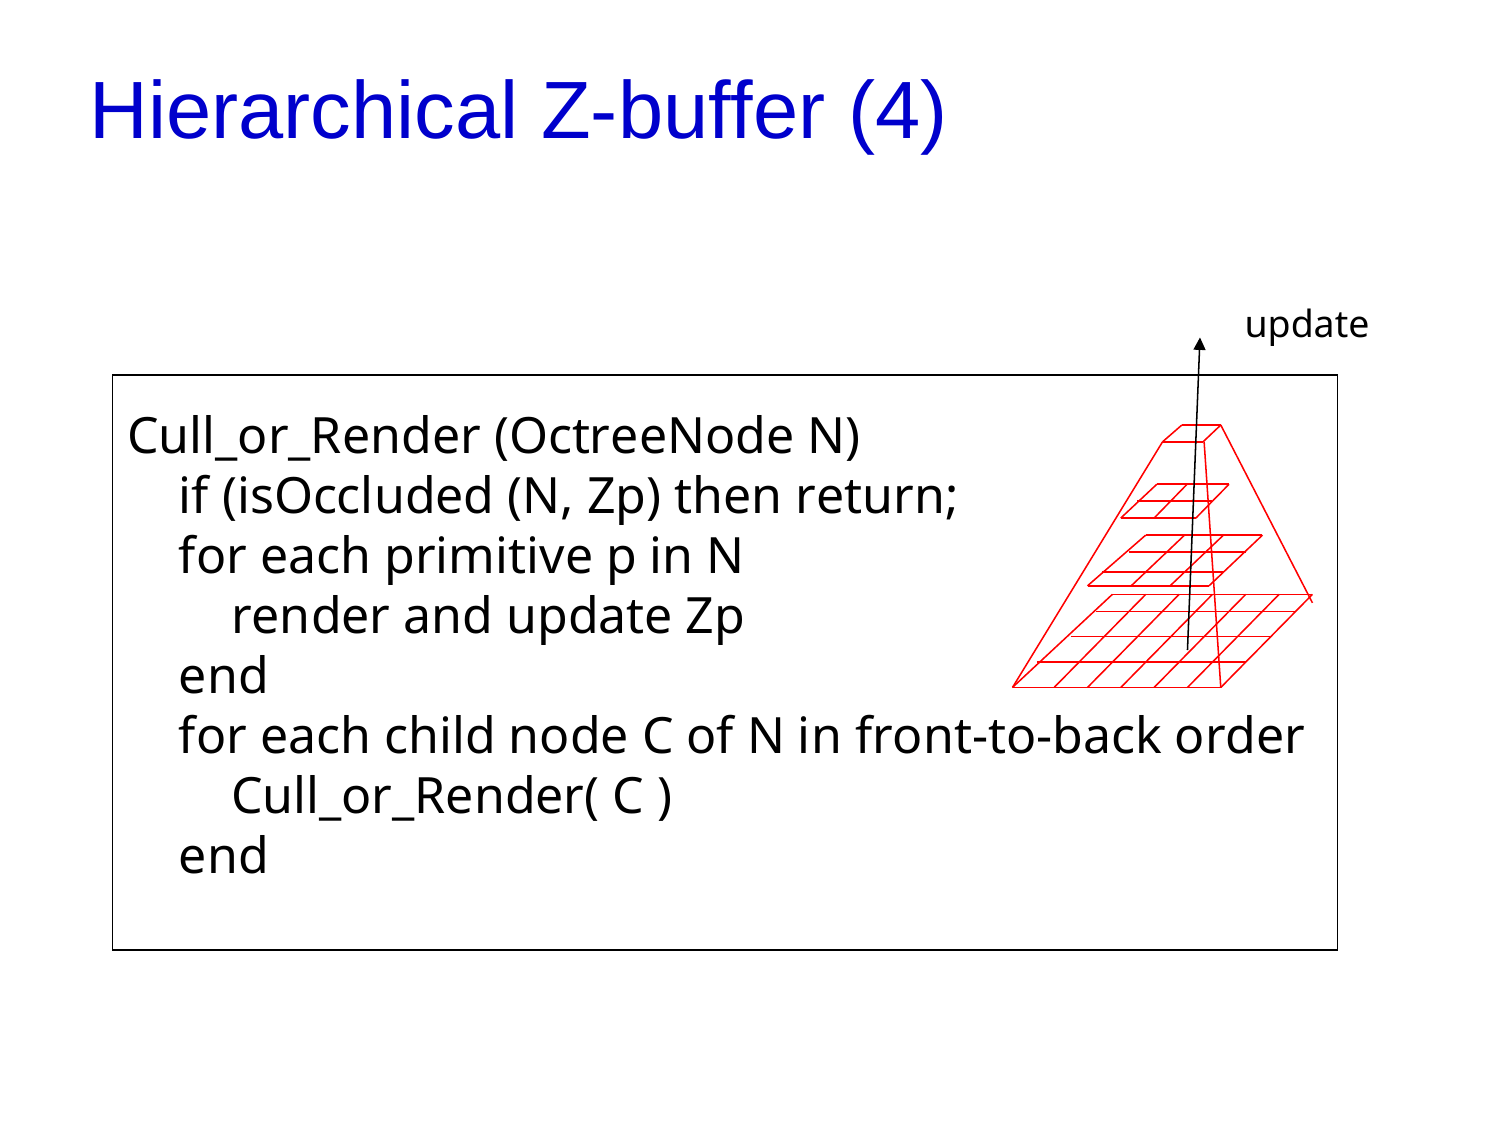

# Hierarchical Z-buffer (4)
update
Cull_or_Render (OctreeNode N)
 if (isOccluded (N, Zp) then return;
 for each primitive p in N
 render and update Zp
 end
 for each child node C of N in front-to-back order
 Cull_or_Render( C )
 end